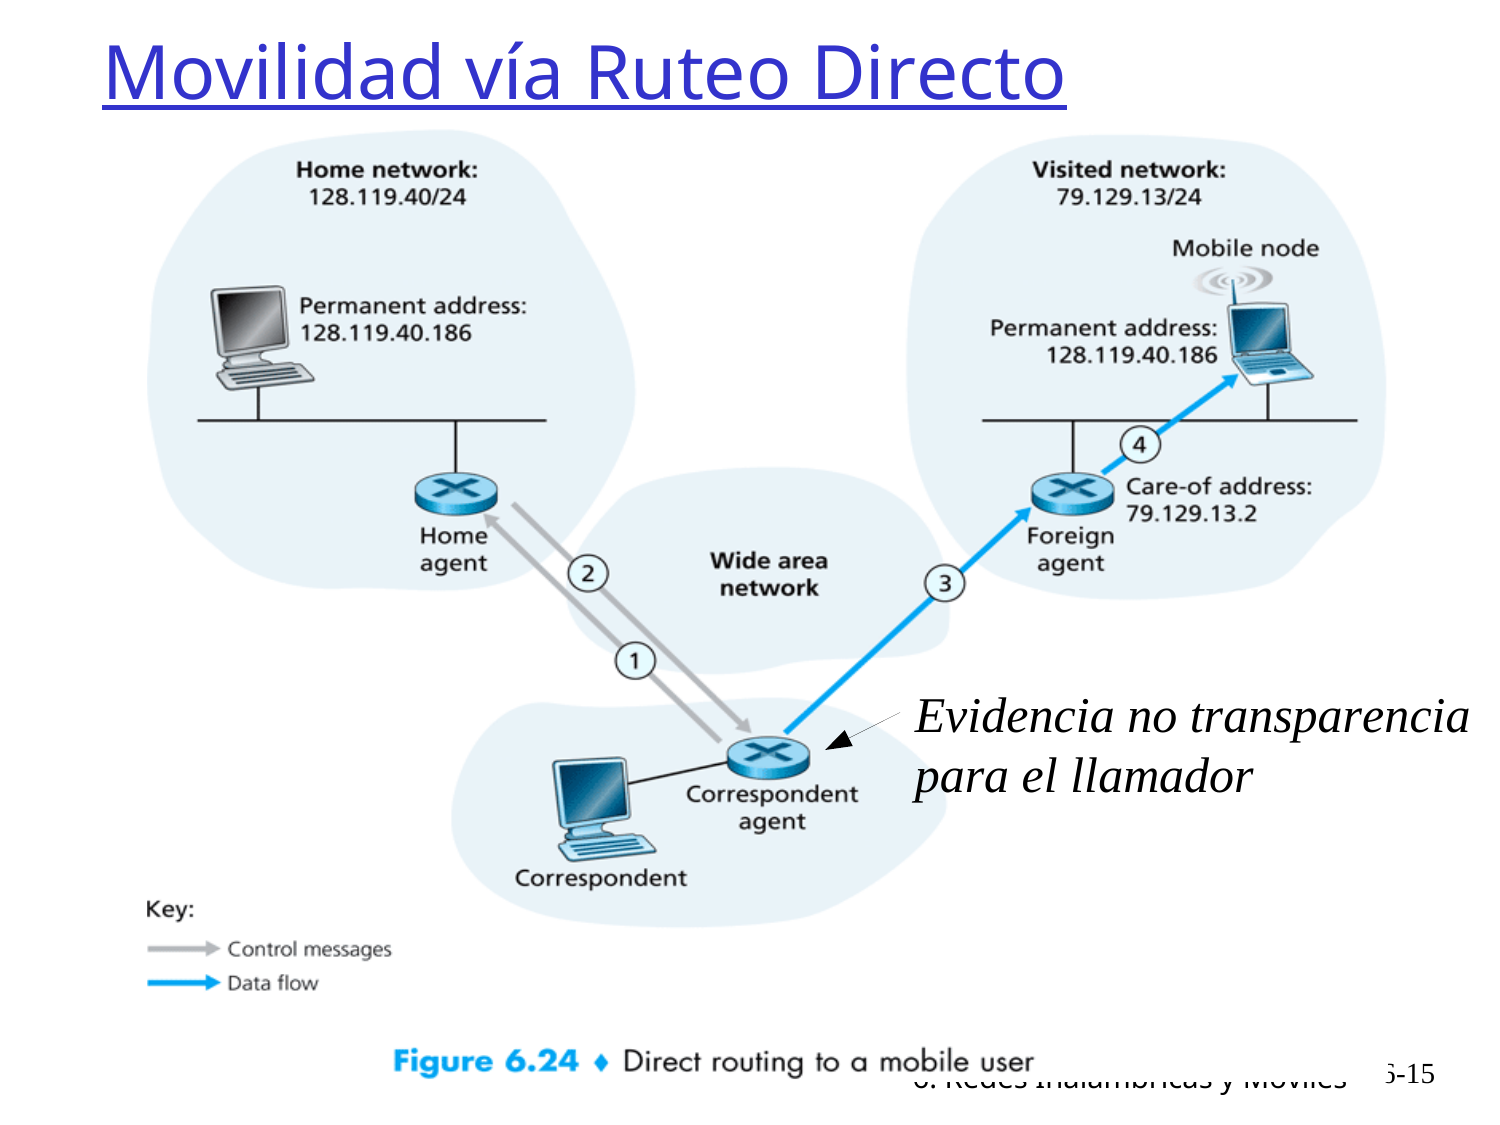

# Movilidad vía Ruteo Directo
Evidencia no transparencia
para el llamador
15